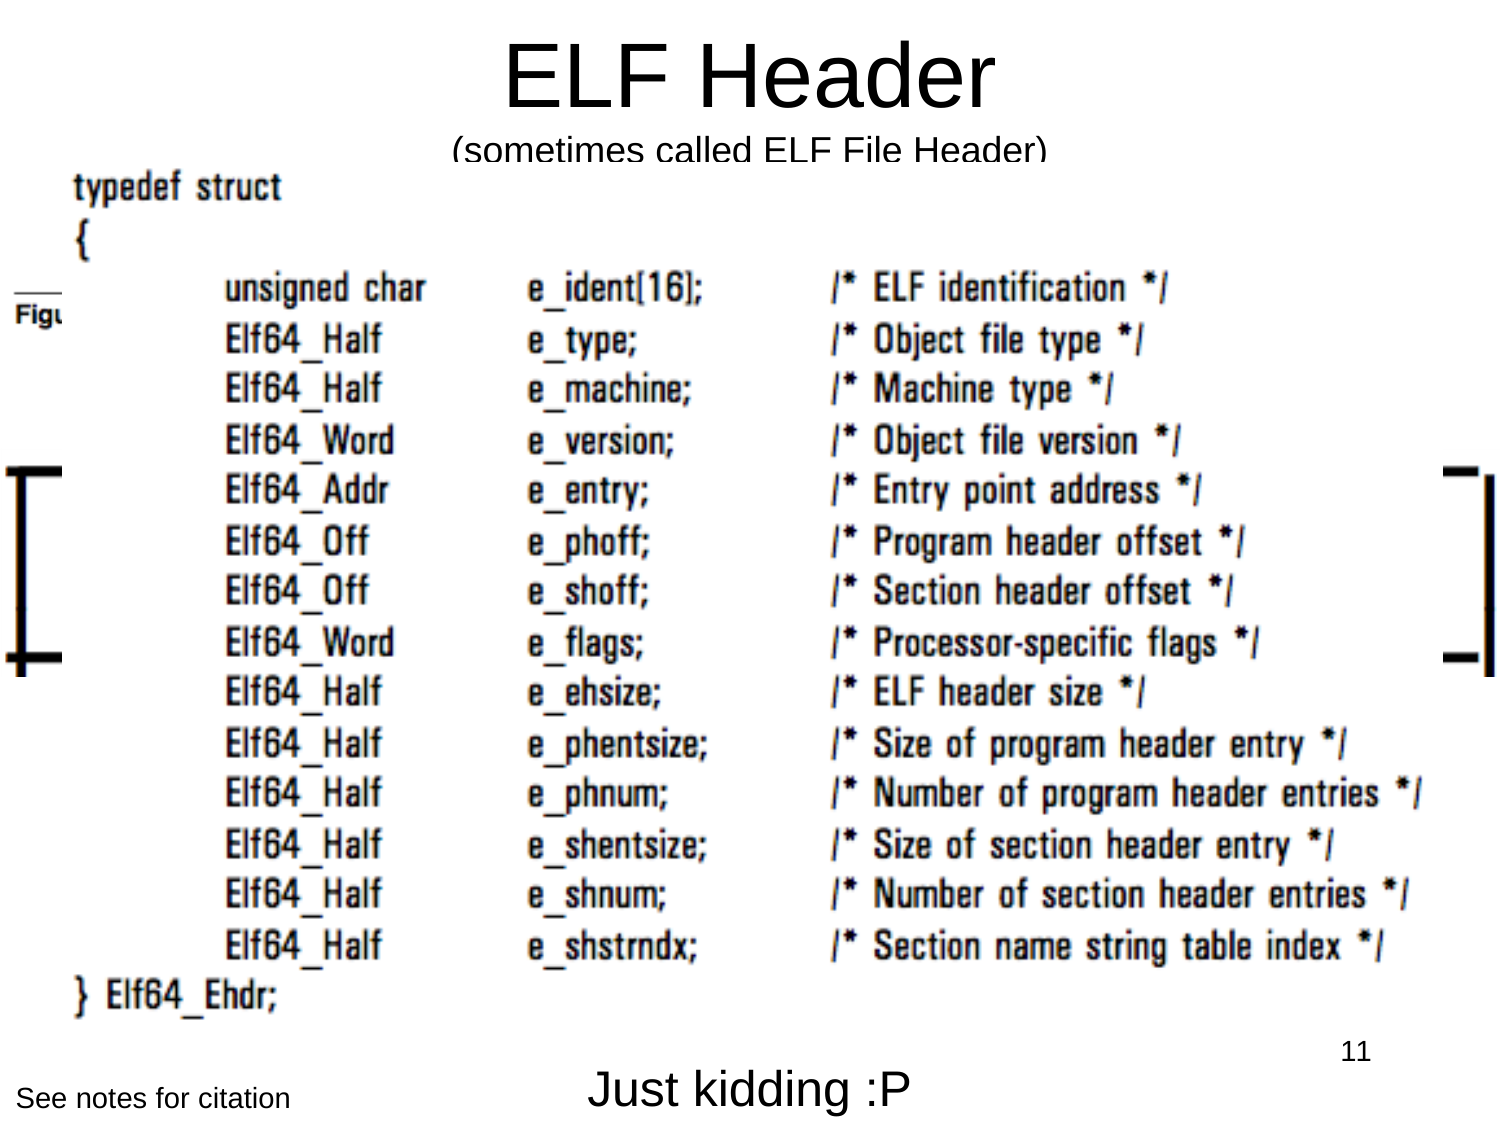

# ELF Header (sometimes called ELF File Header)
You are here :D
Just kidding :P
See notes for citation